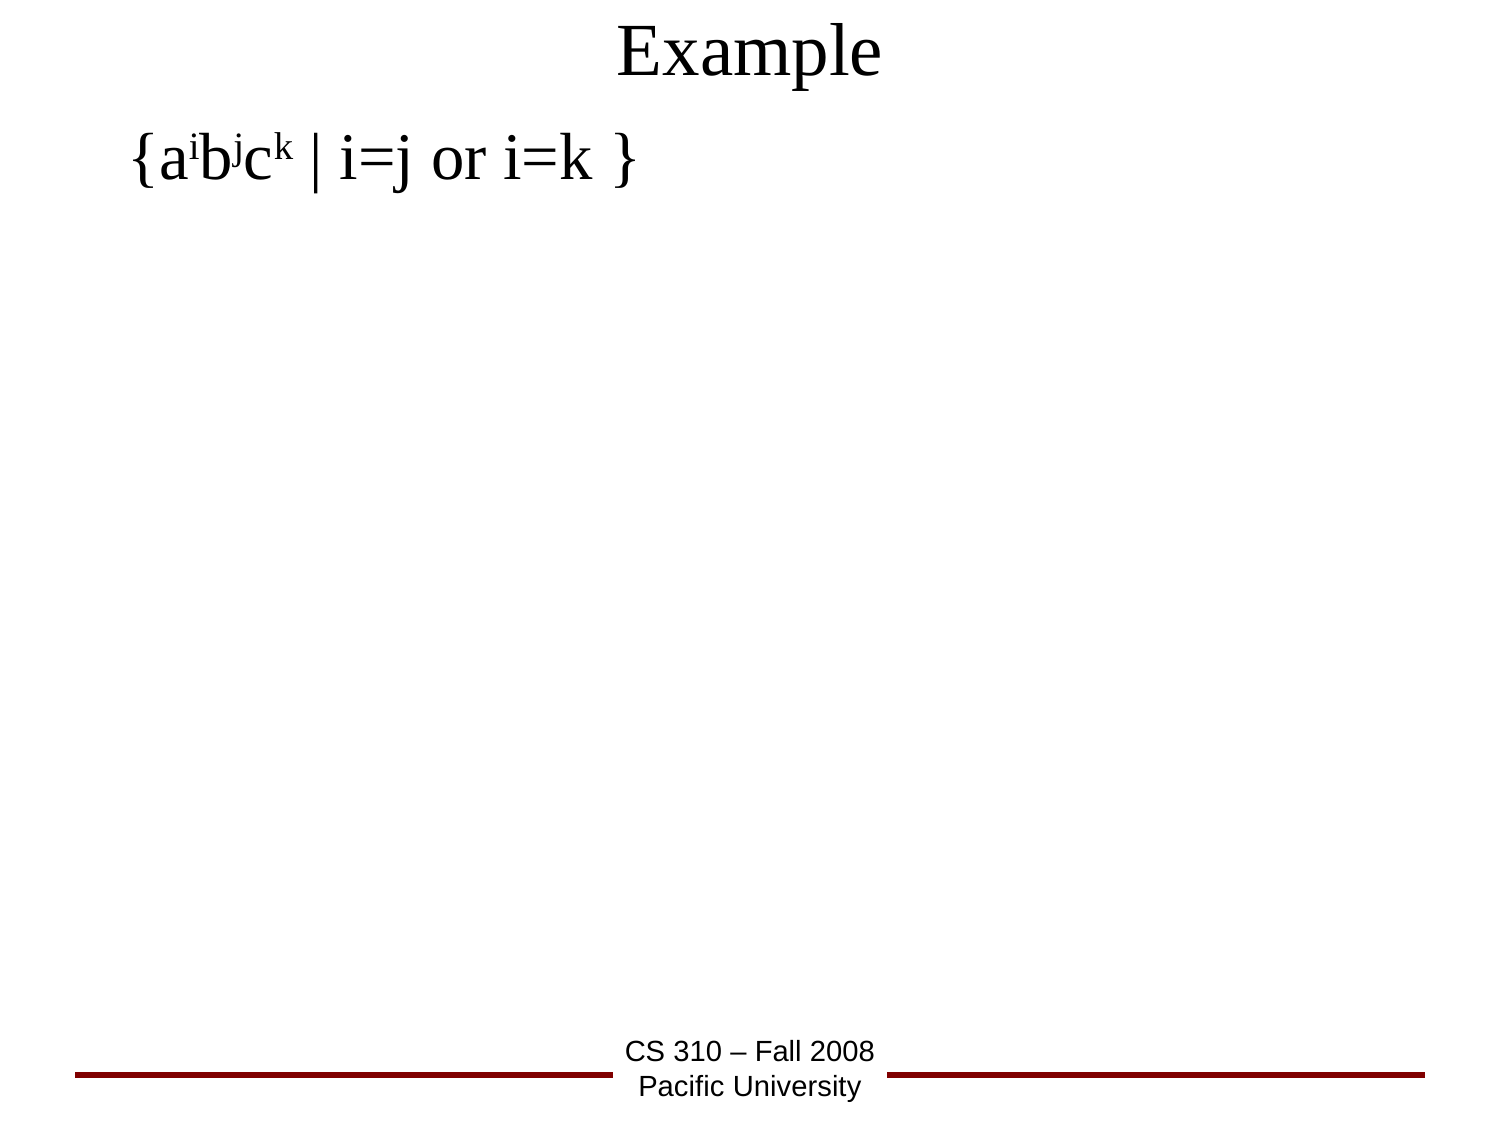

# Example
{aibjck | i=j or i=k }